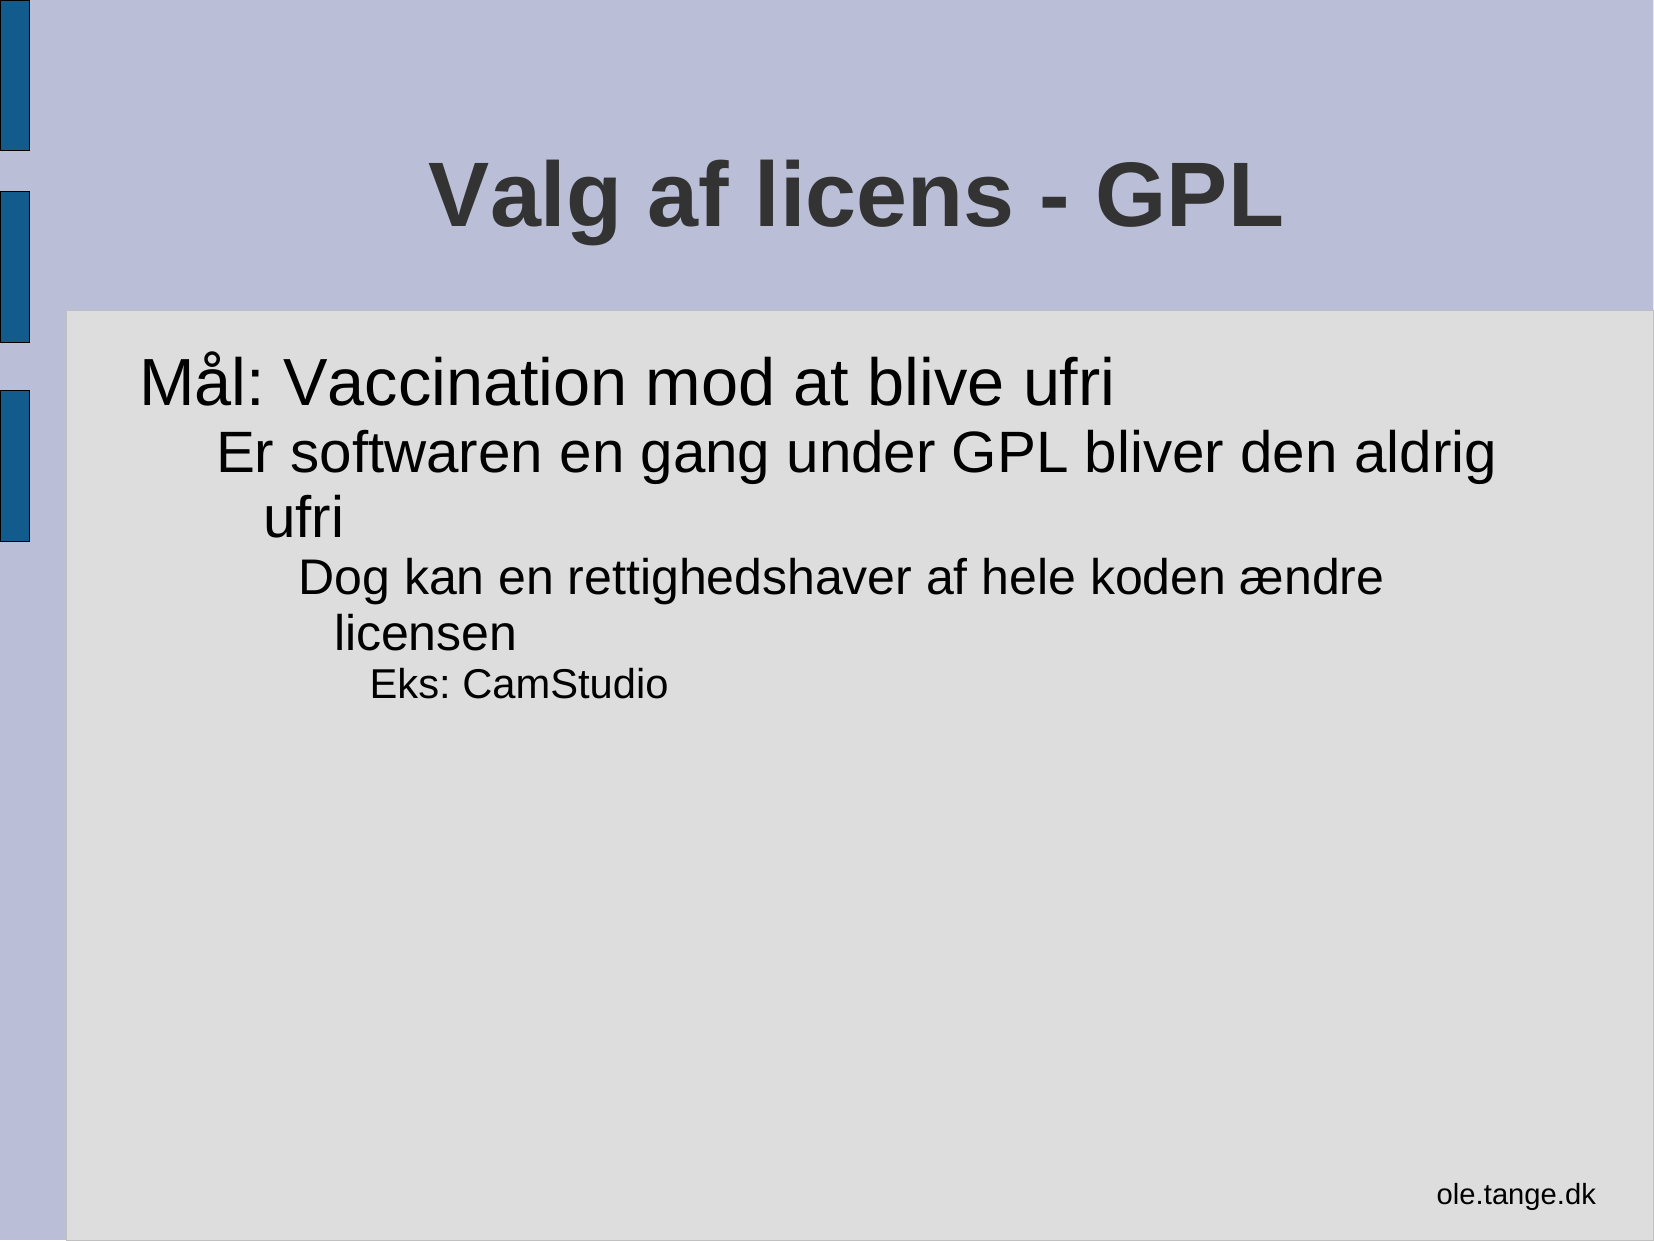

# Valg af licens - GPL
Mål: Vaccination mod at blive ufri
Er softwaren en gang under GPL bliver den aldrig ufri
Dog kan en rettighedshaver af hele koden ændre licensen
Eks: CamStudio